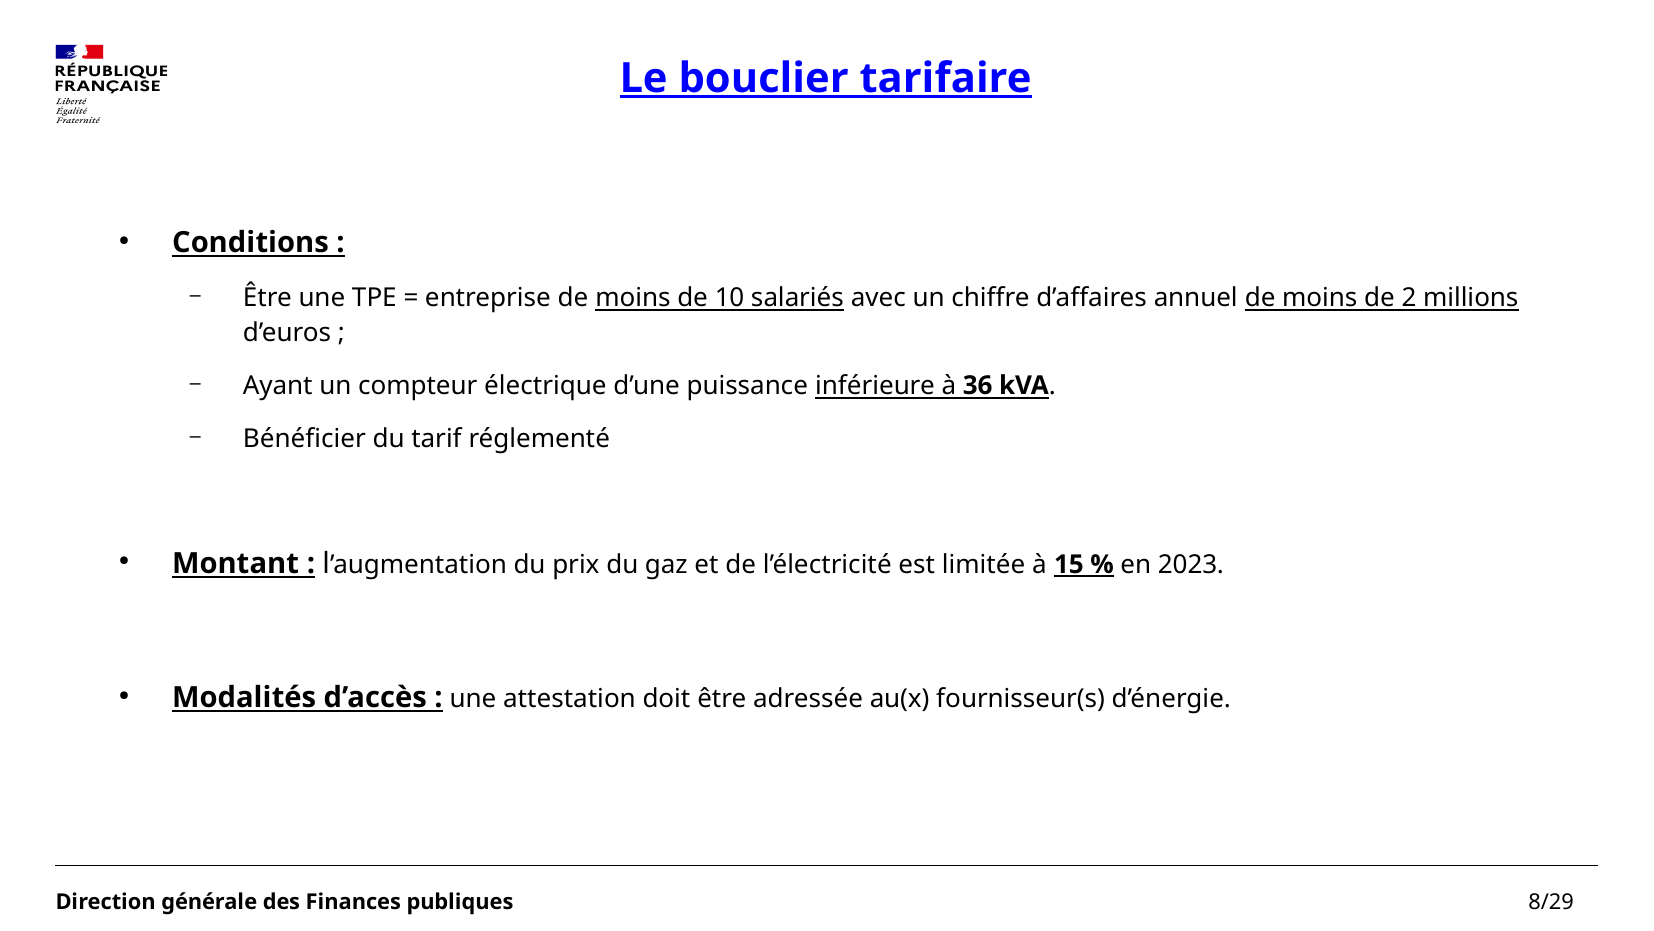

Le bouclier tarifaire
# Conditions :
Être une TPE = entreprise de moins de 10 salariés avec un chiffre d’affaires annuel de moins de 2 millions d’euros ;
Ayant un compteur électrique d’une puissance inférieure à 36 kVA.
Bénéficier du tarif réglementé
Montant : l’augmentation du prix du gaz et de l’électricité est limitée à 15 % en 2023.
Modalités d’accès : une attestation doit être adressée au(x) fournisseur(s) d’énergie.